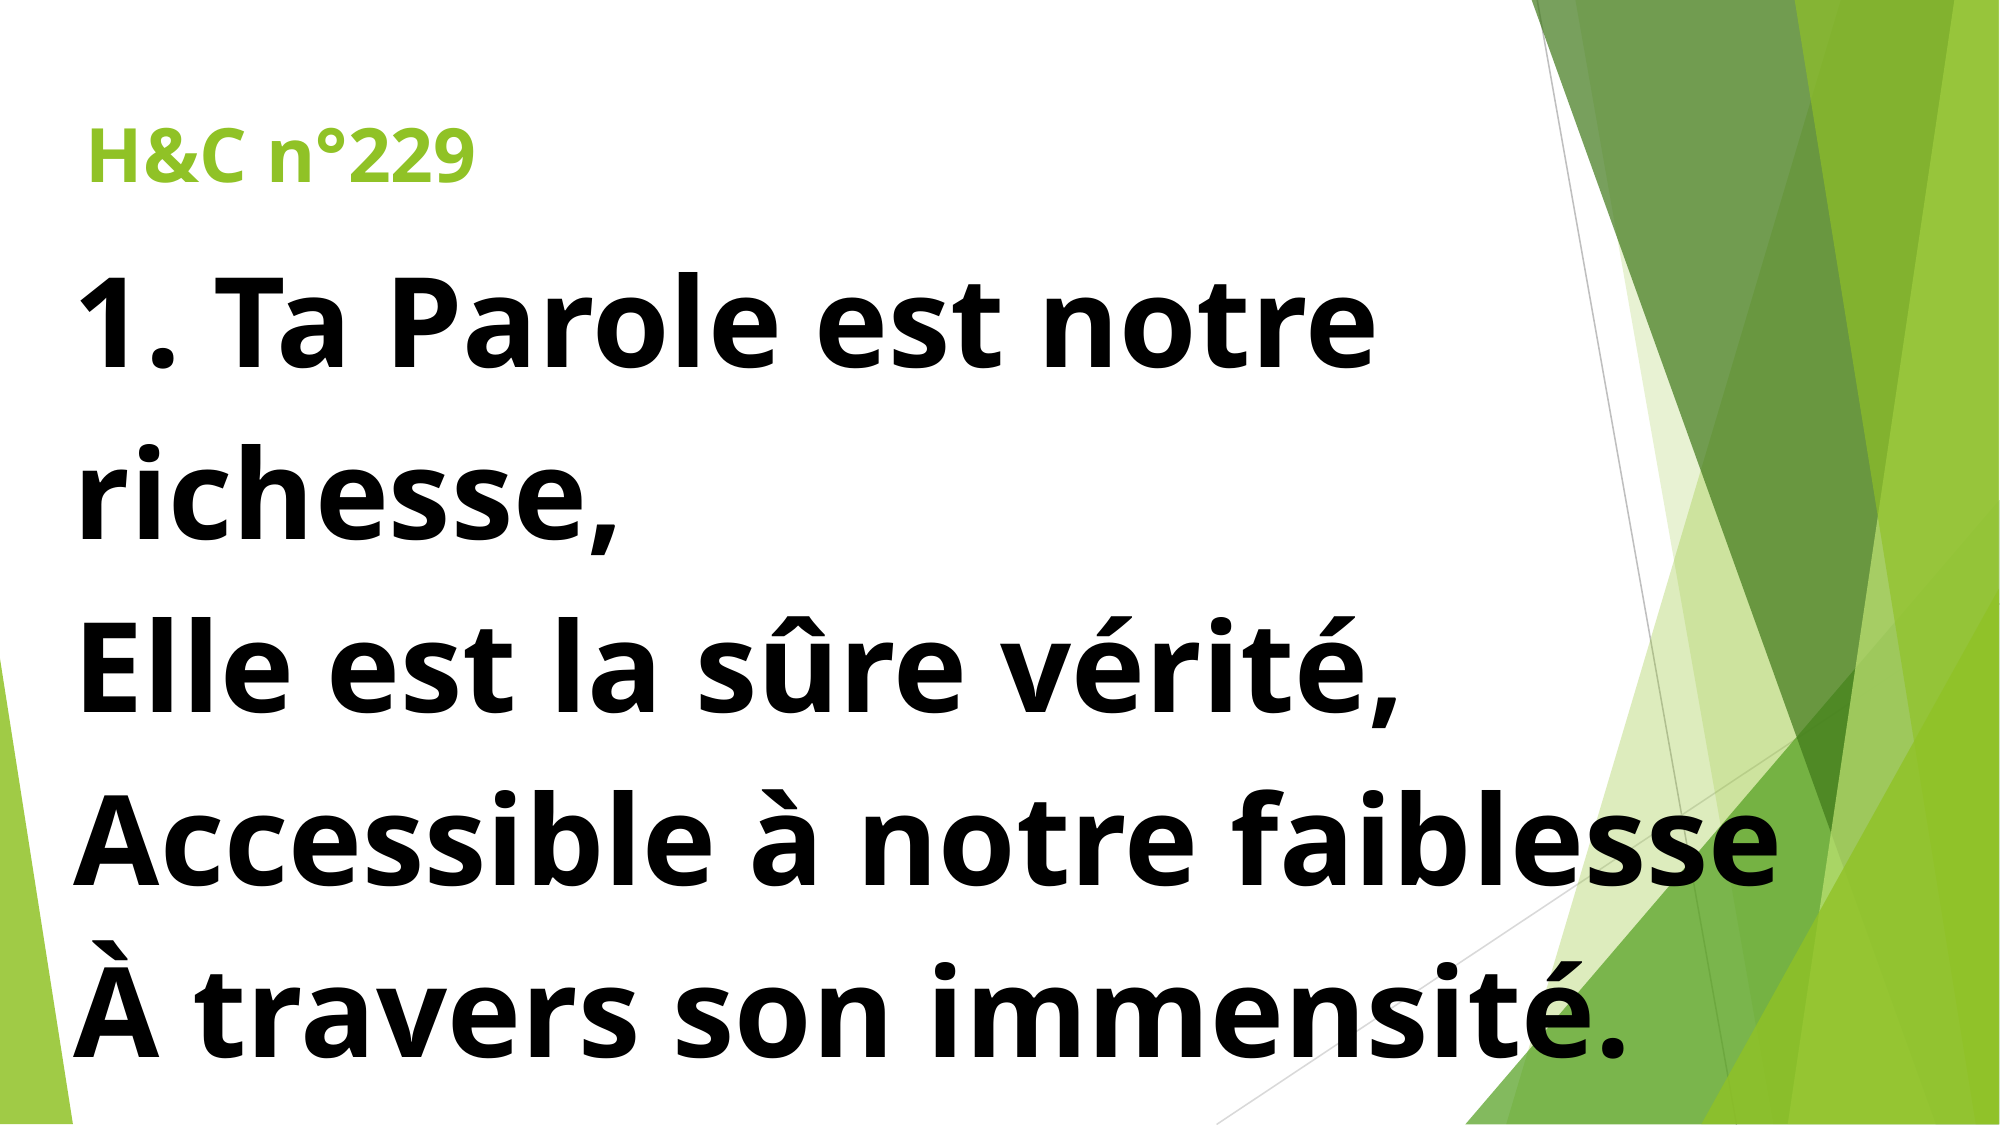

H&C n°229
1. Ta Parole est notre richesse,
Elle est la sûre vérité,
Accessible à notre faiblesse
À travers son immensité.